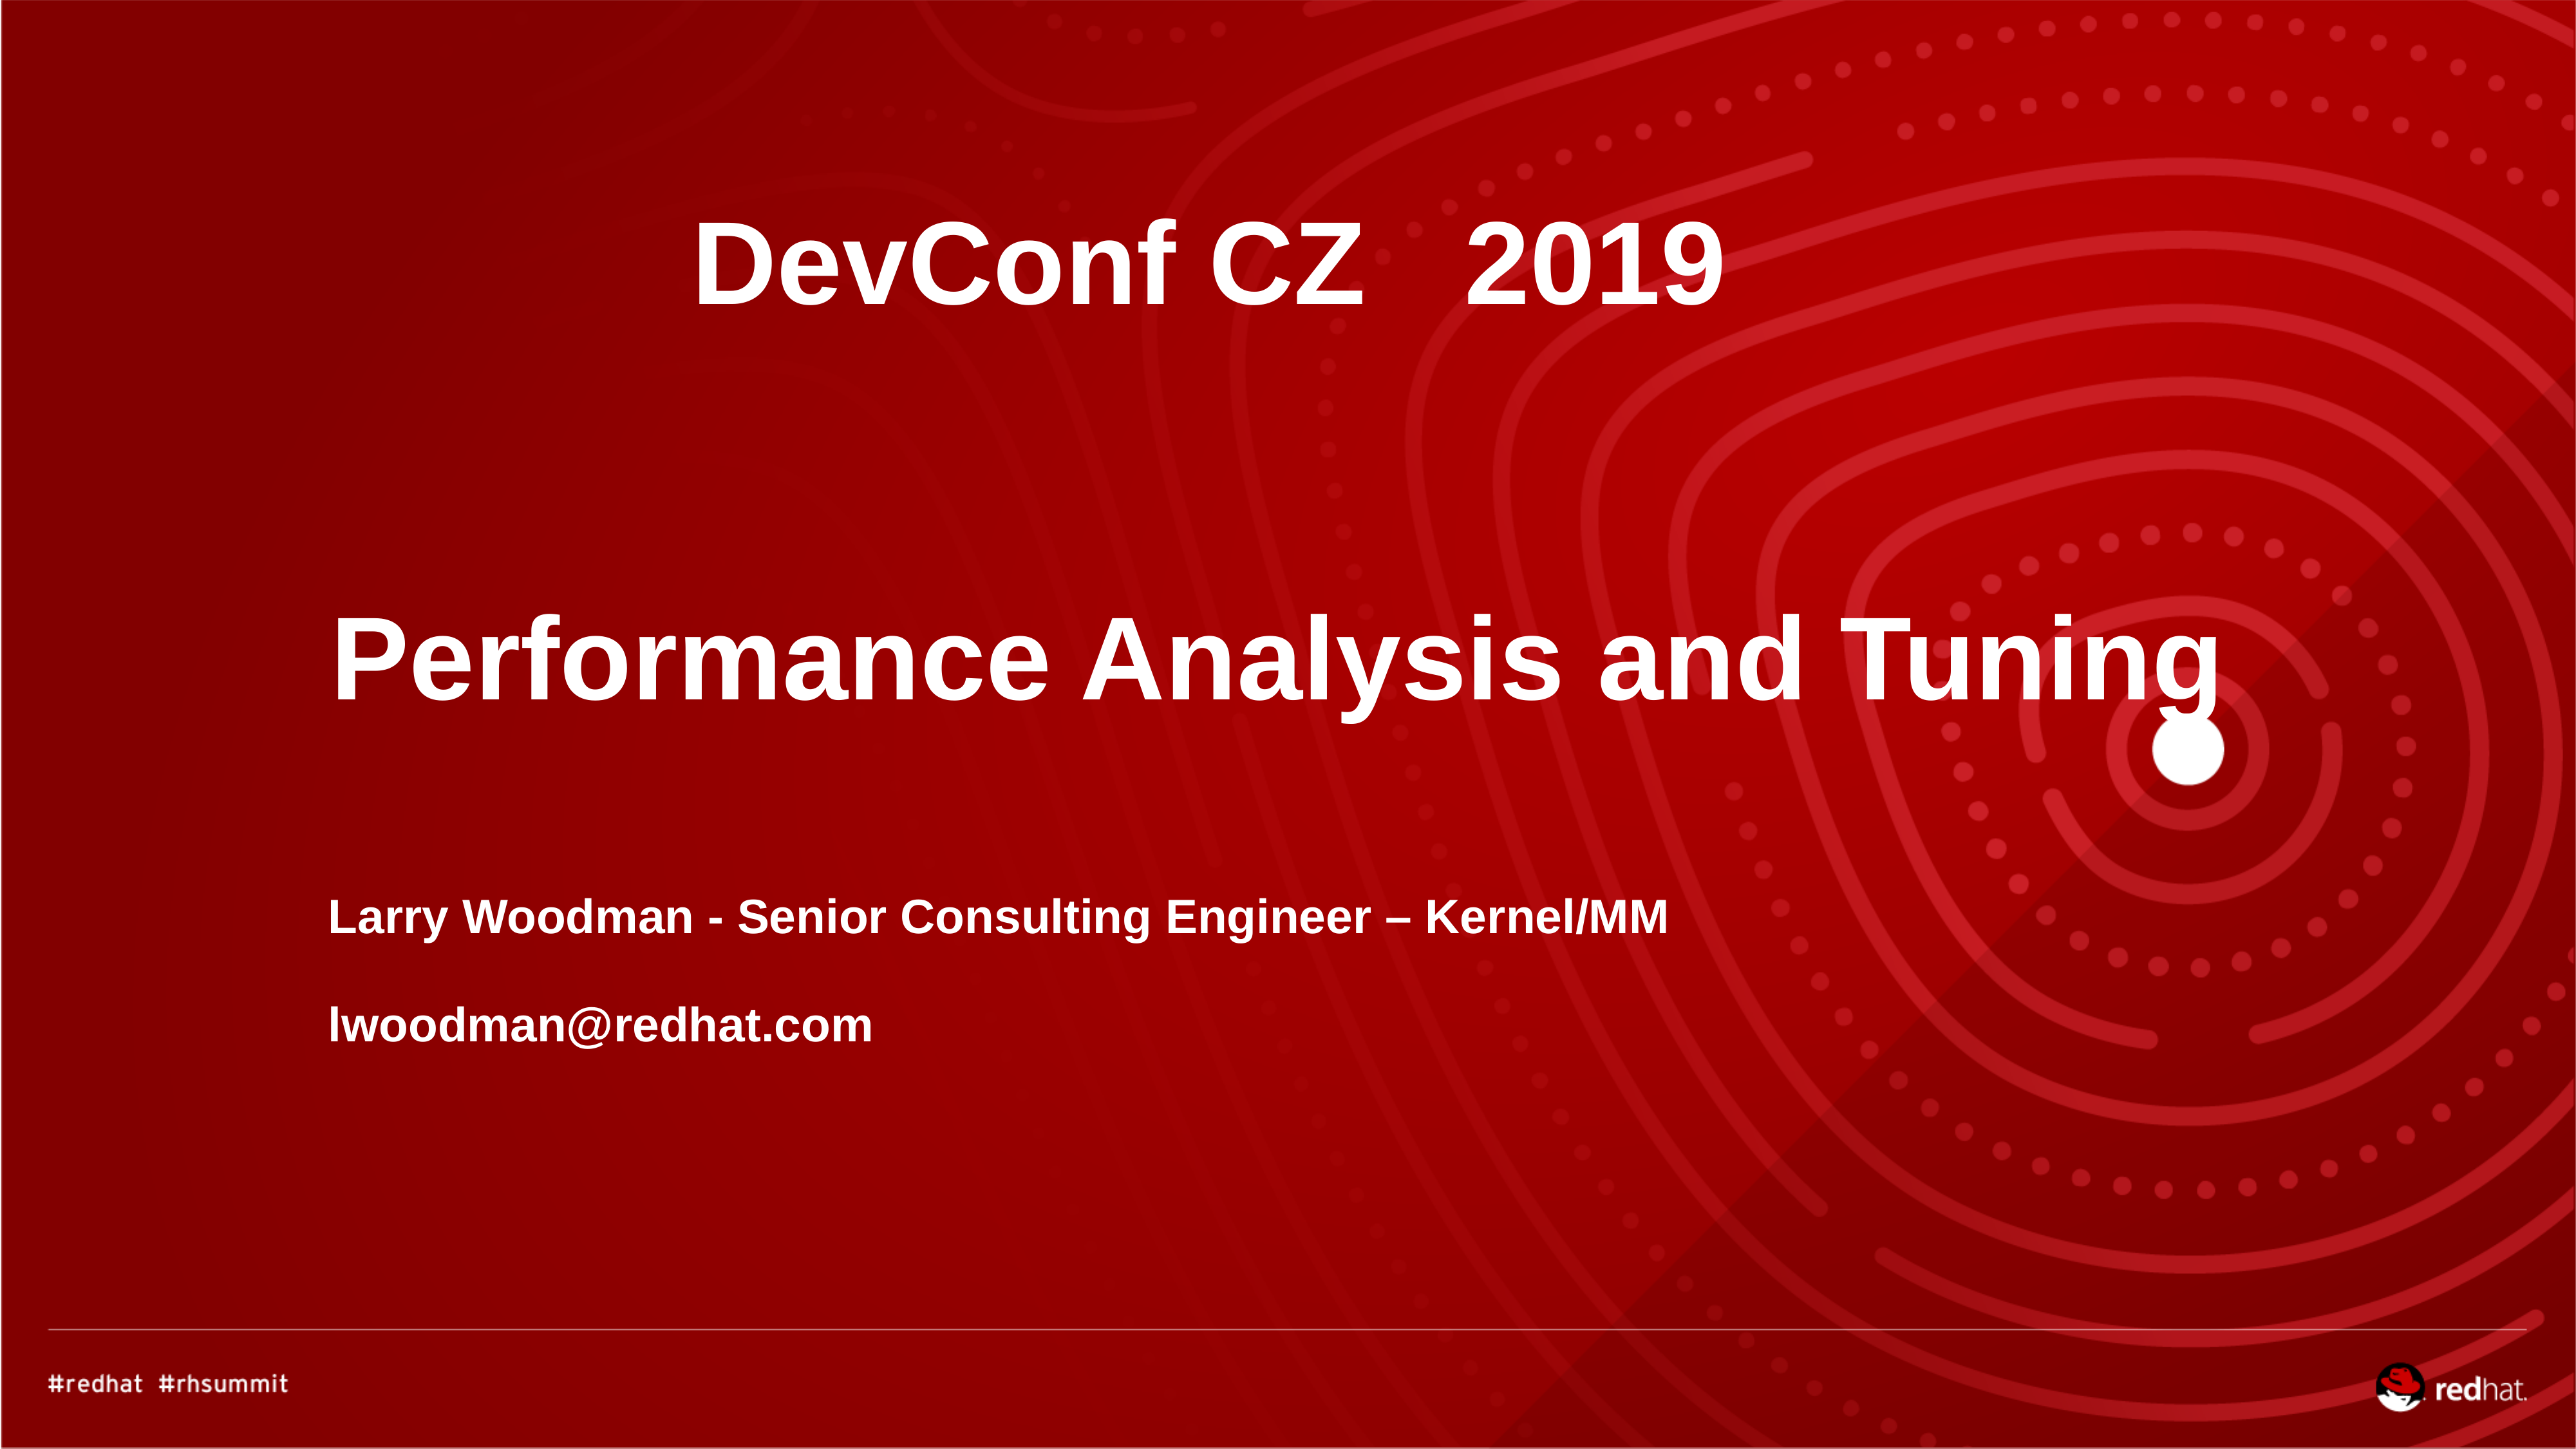

DevConf CZ 2019
Performance Analysis and Tuning
Larry Woodman - Senior Consulting Engineer – Kernel/MM
lwoodman@redhat.com